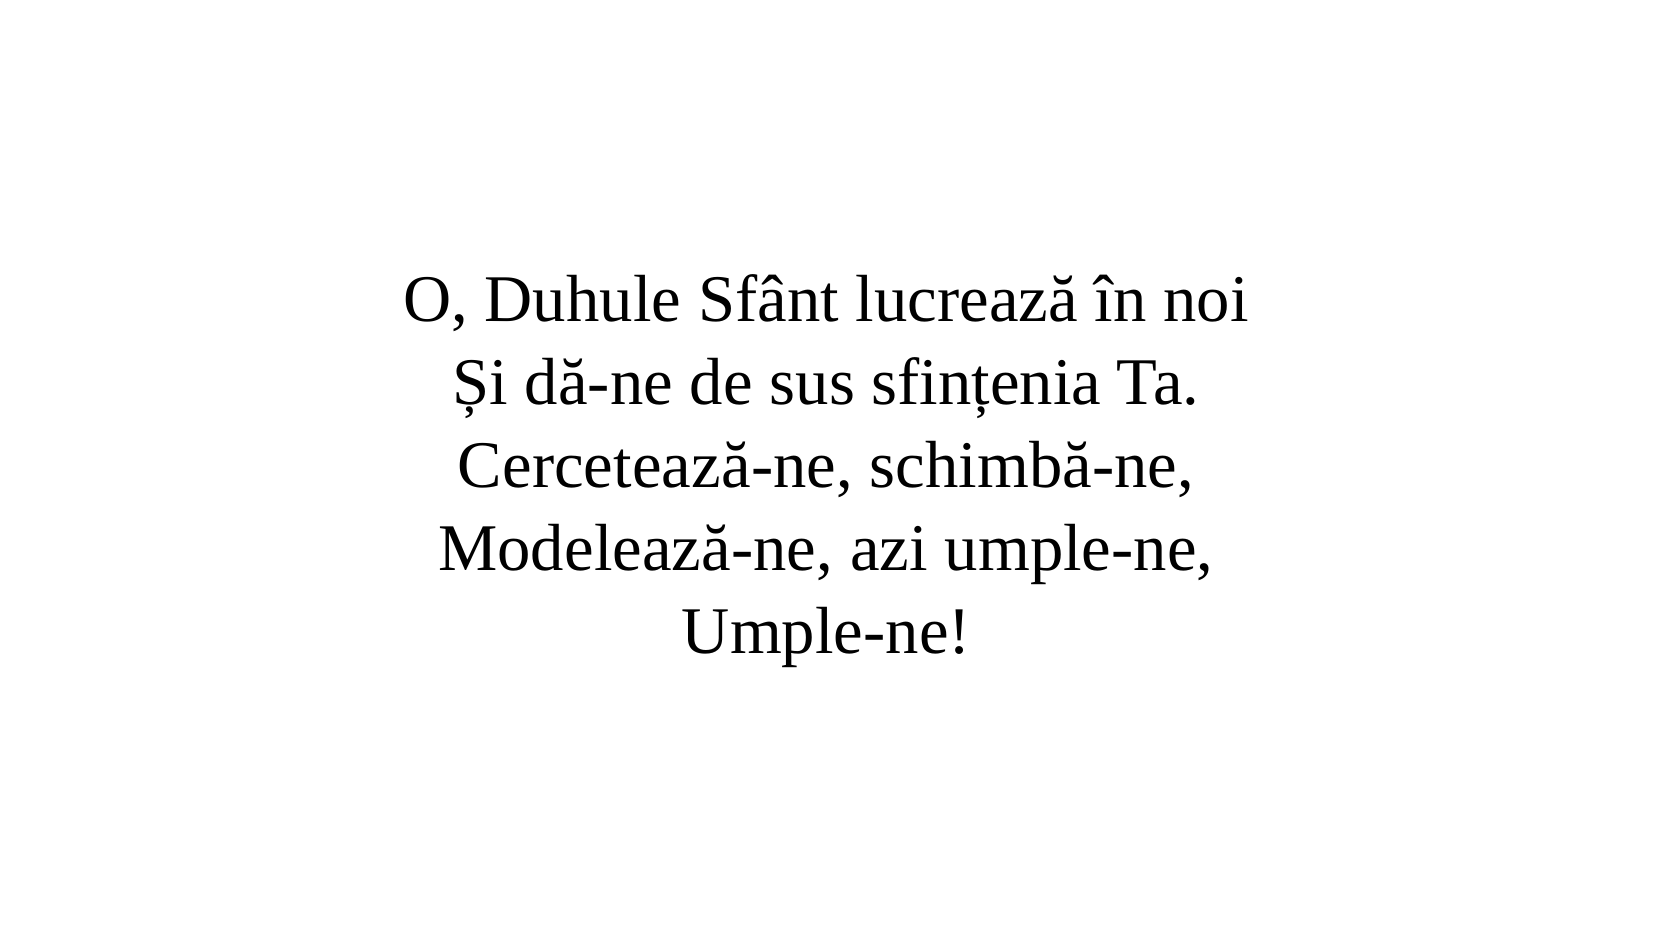

# O, Duhule Sfânt lucrează în noi
Și dă-ne de sus sfințenia Ta.
Cercetează-ne, schimbă-ne,
Modelează-ne, azi umple-ne,
Umple-ne!